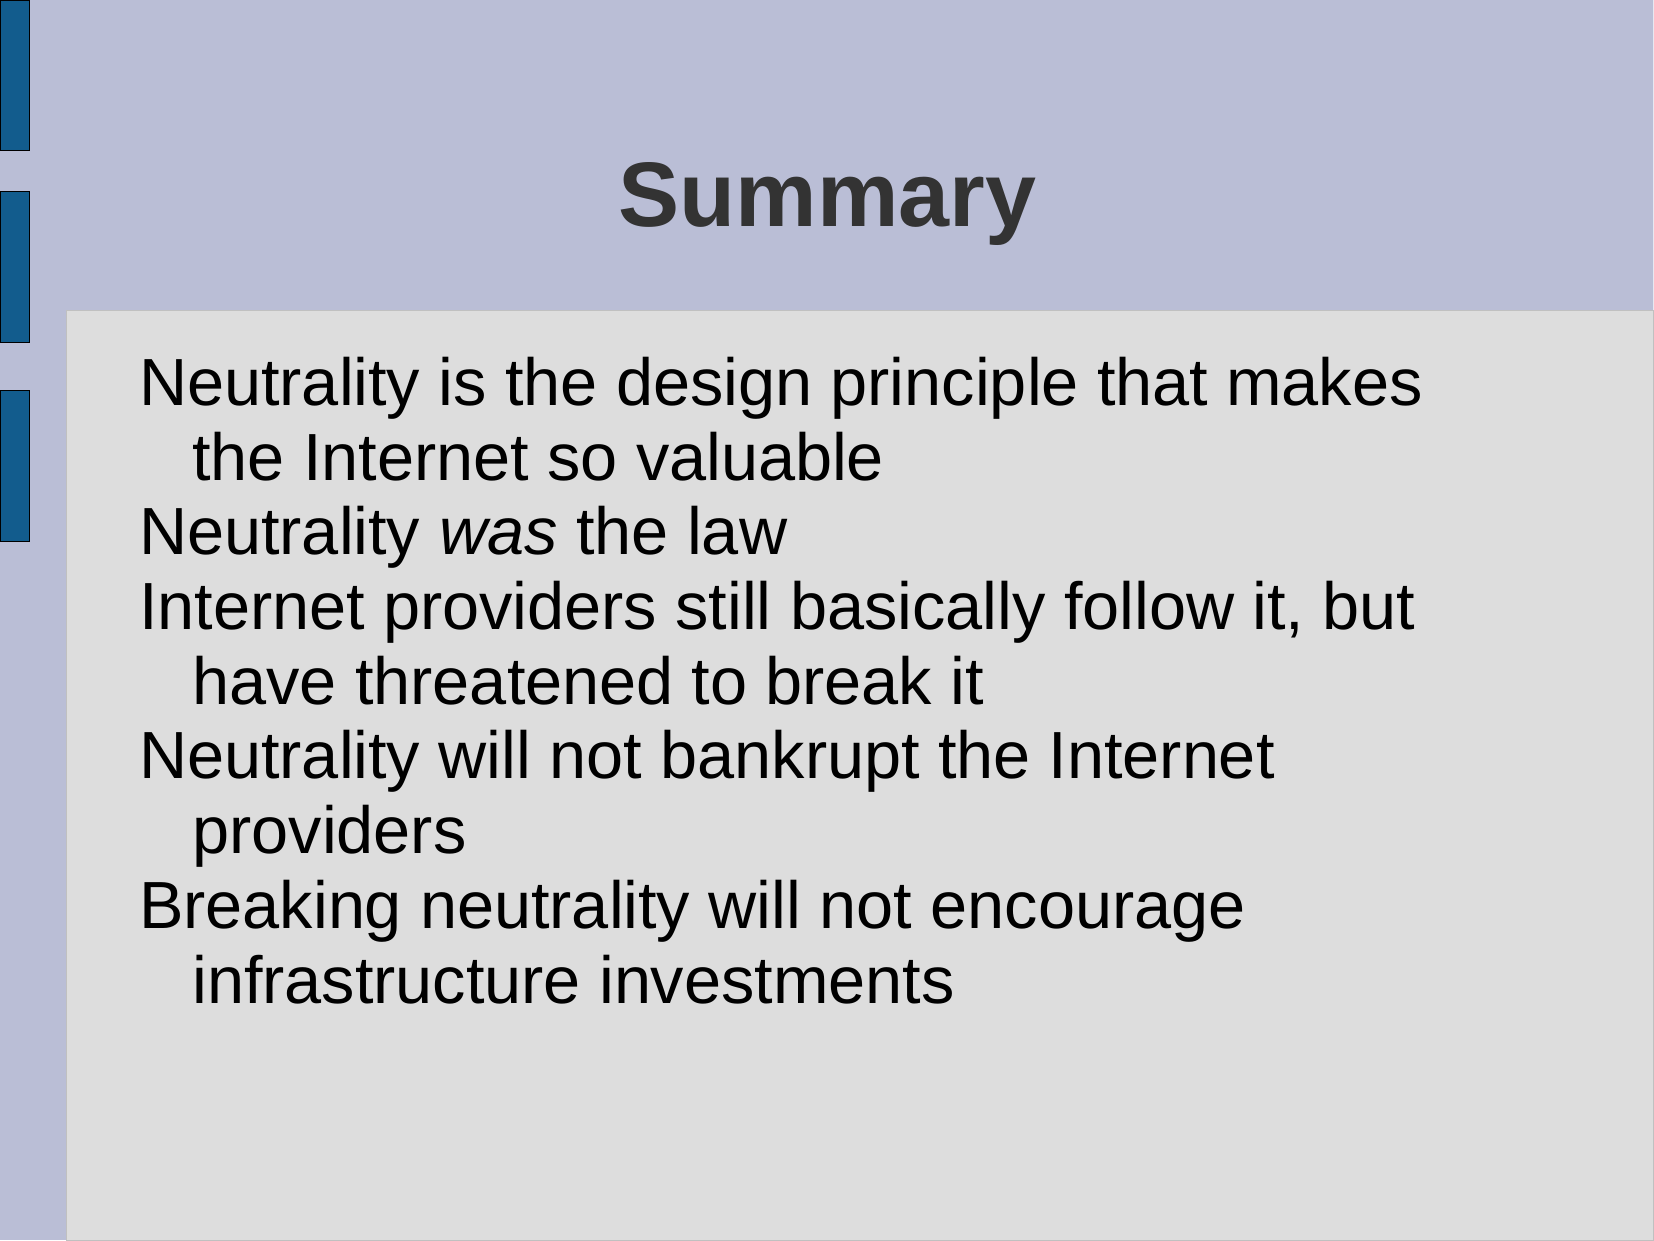

# Summary
Neutrality is the design principle that makes the Internet so valuable
Neutrality was the law
Internet providers still basically follow it, but have threatened to break it
Neutrality will not bankrupt the Internet providers
Breaking neutrality will not encourage infrastructure investments